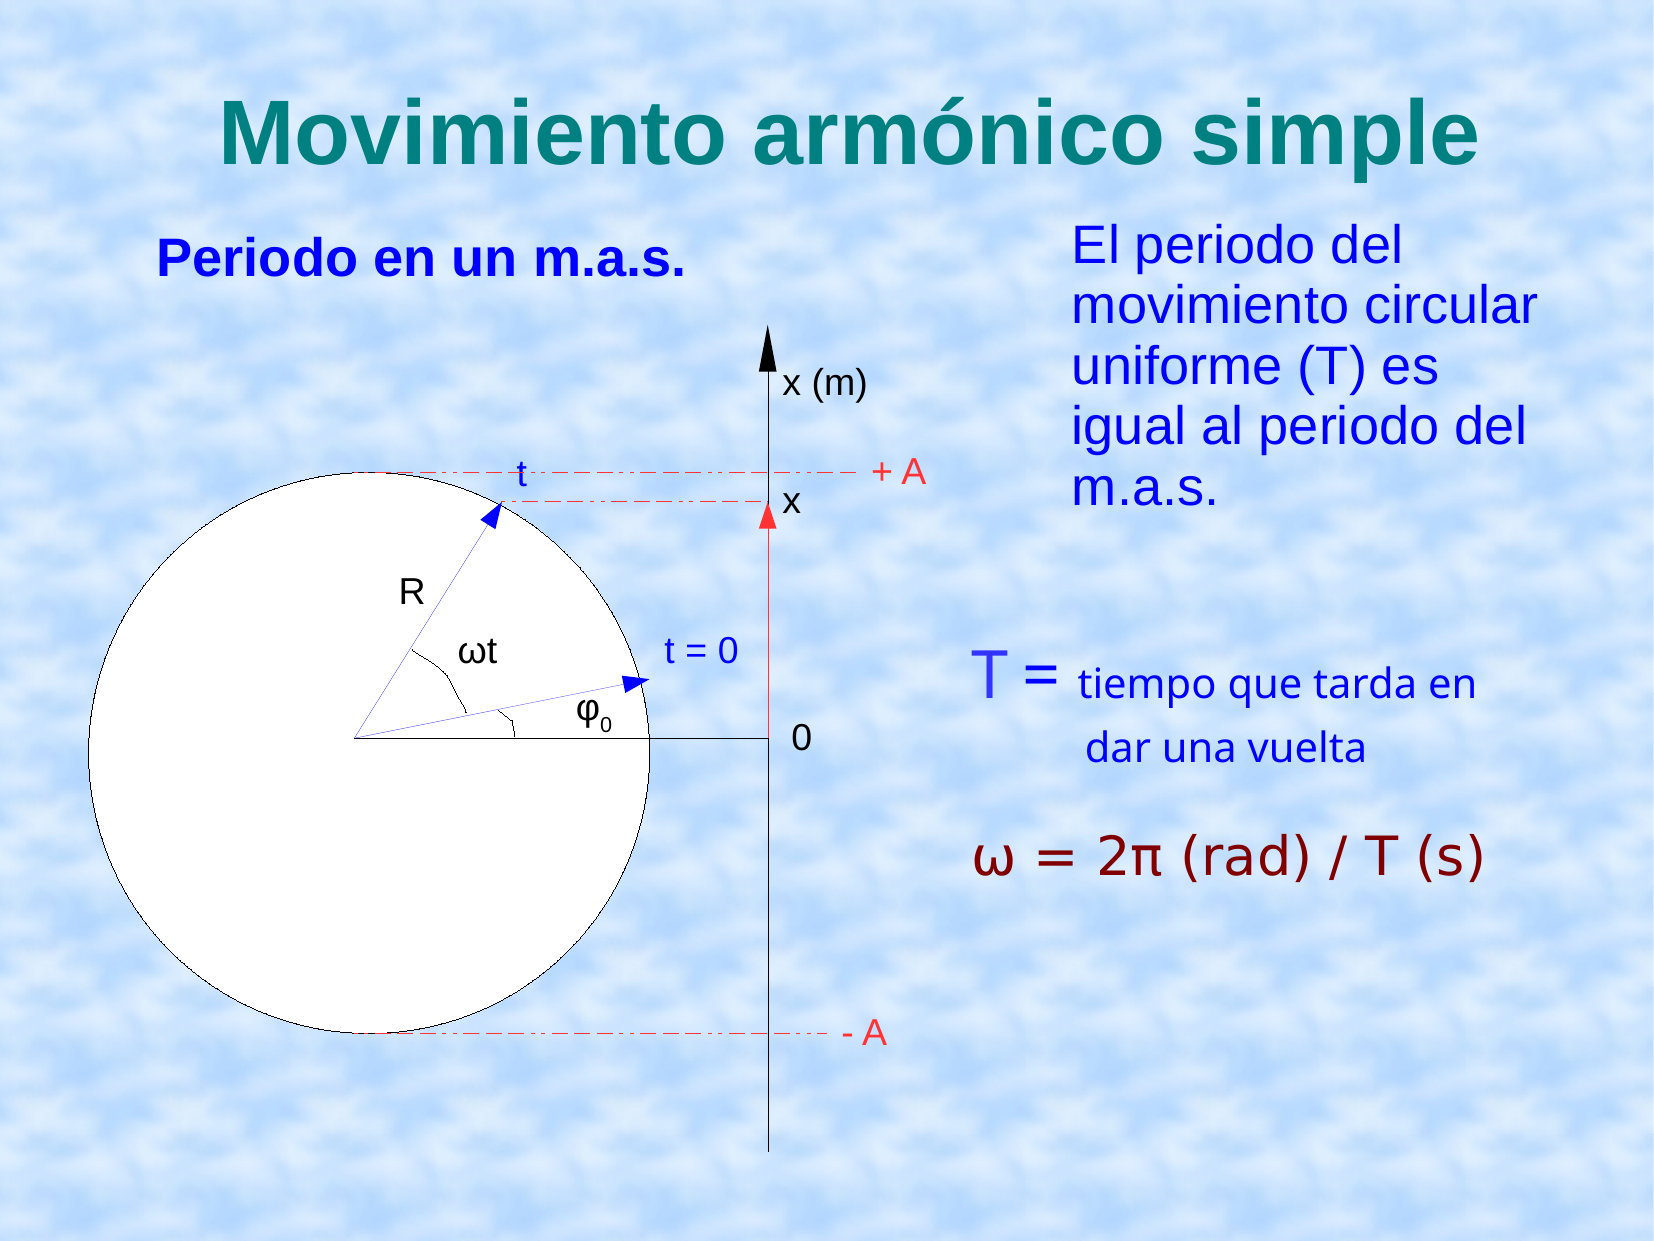

# Movimiento armónico simple
El periodo del movimiento circular uniforme (T) es igual al periodo del m.a.s.
Periodo en un m.a.s.
x (m)
+ A
t
x
R
 T = tiempo que tarda en
 dar una vuelta
ωt
t = 0
φ0
0
 ω = 2π (rad) / T (s)
- A